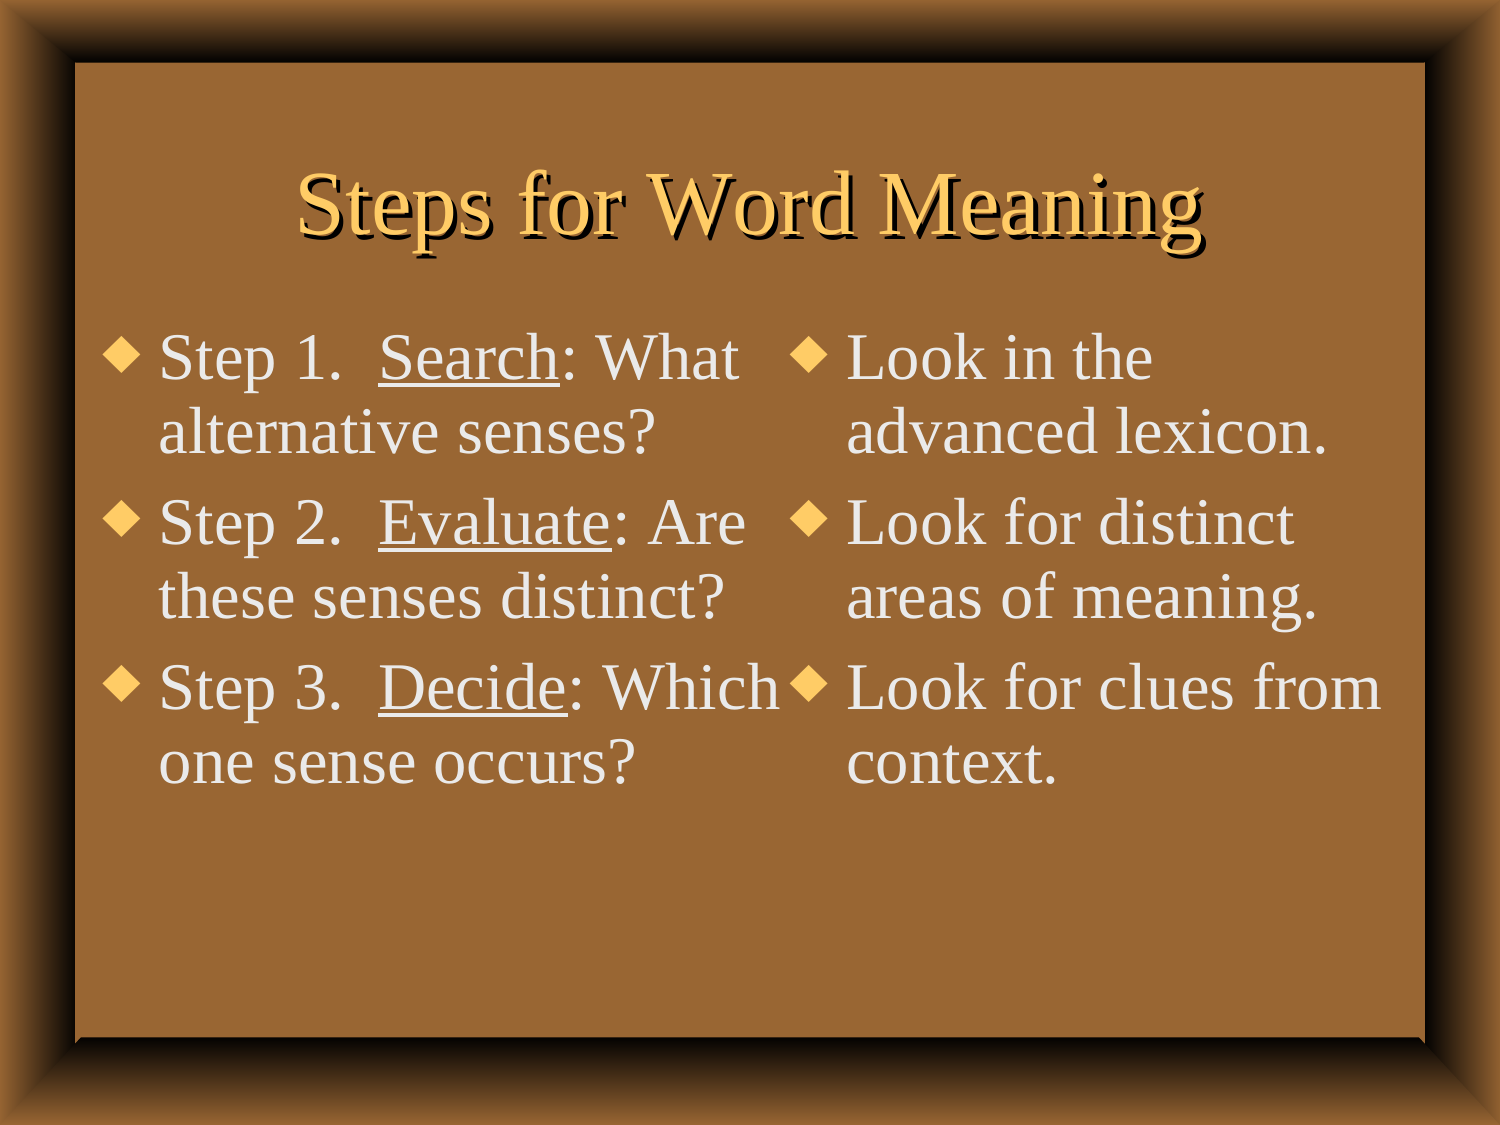

# Steps for Word Meaning
Step 1. Search: What alternative senses?
Step 2. Evaluate: Are these senses distinct?
Step 3. Decide: Which one sense occurs?
Look in the advanced lexicon.
Look for distinct areas of meaning.
Look for clues from context.